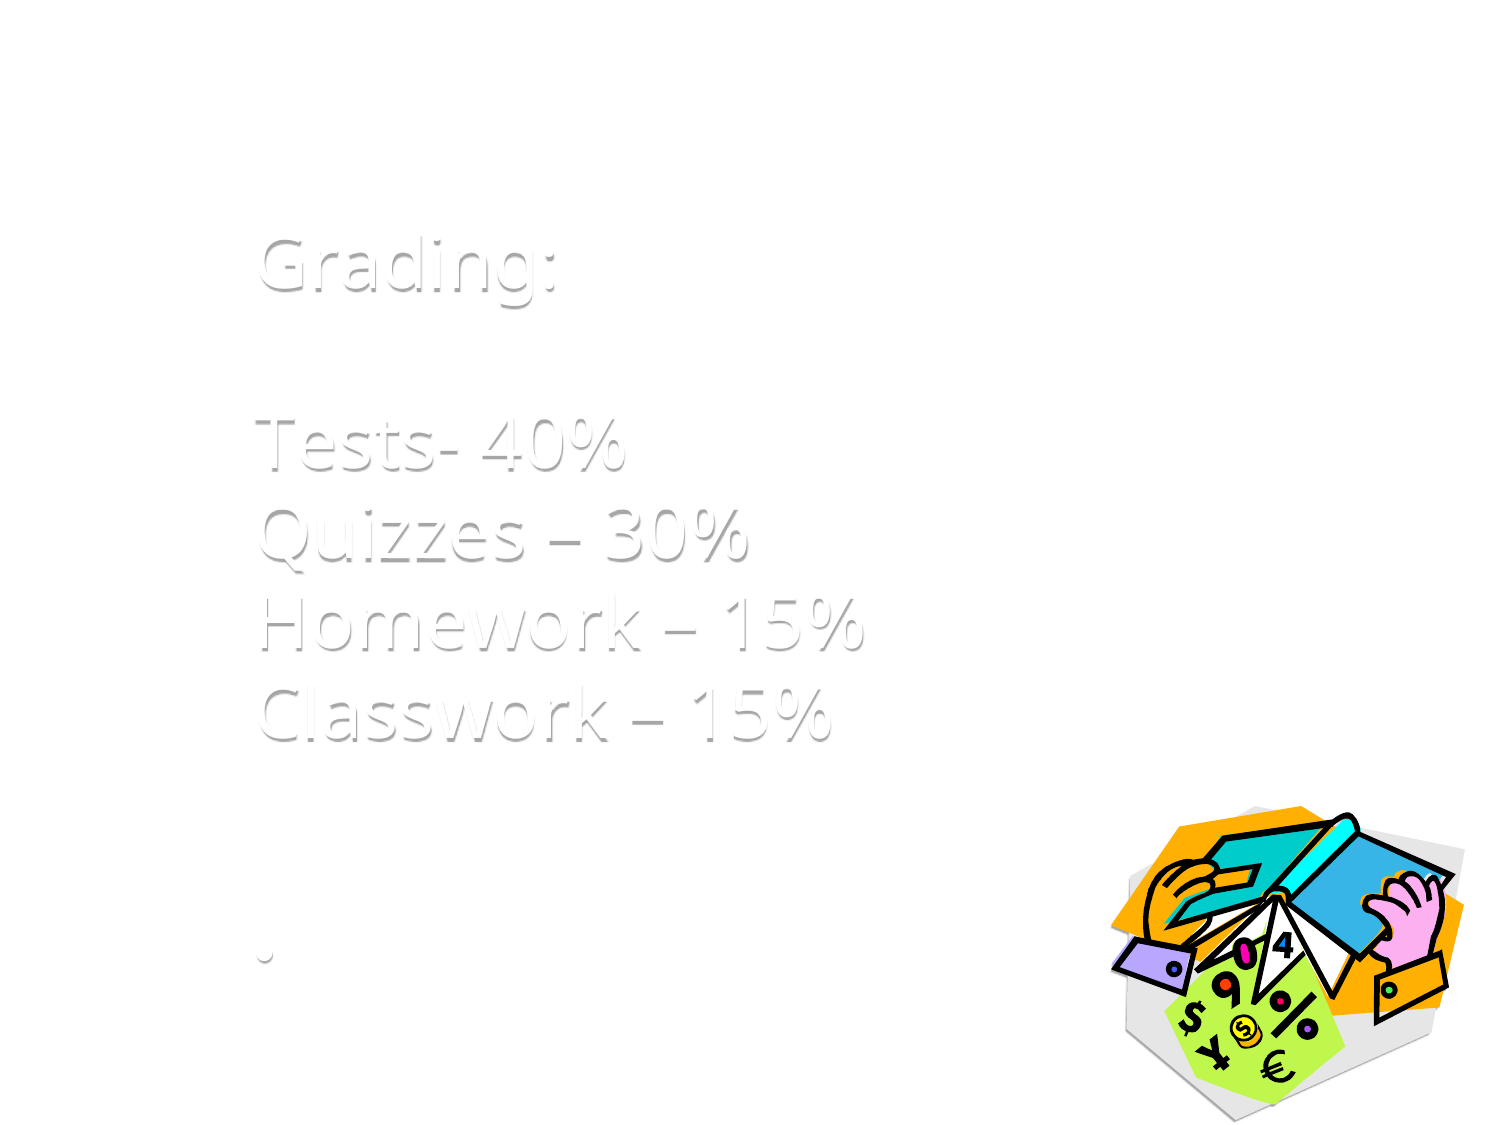

Grading:
Tests- 40%
Quizzes – 30%
Homework – 15%
Classwork – 15%